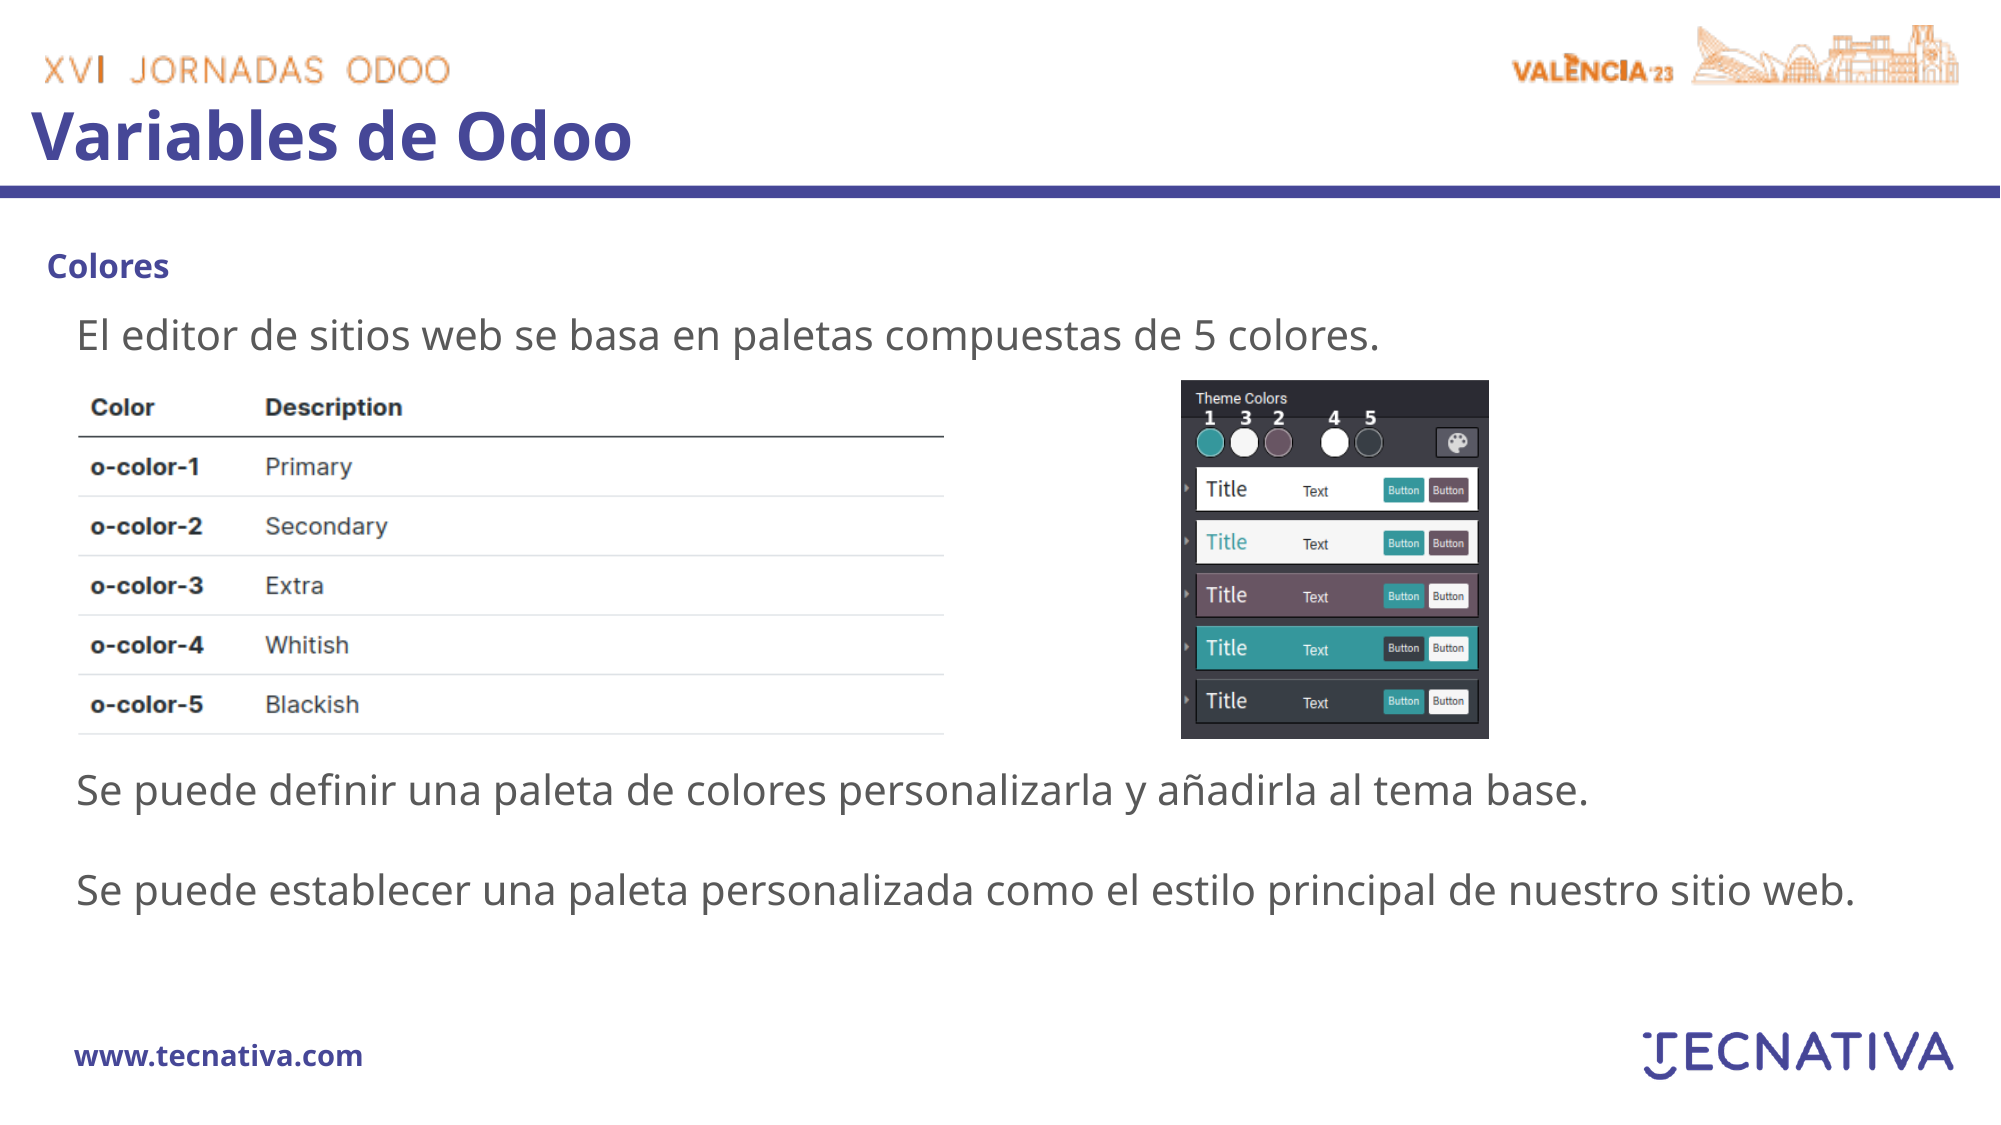

Variables de Odoo
Colores
El editor de sitios web se basa en paletas compuestas de 5 colores.
Se puede definir una paleta de colores personalizarla y añadirla al tema base.
Se puede establecer una paleta personalizada como el estilo principal de nuestro sitio web.
www.tecnativa.com